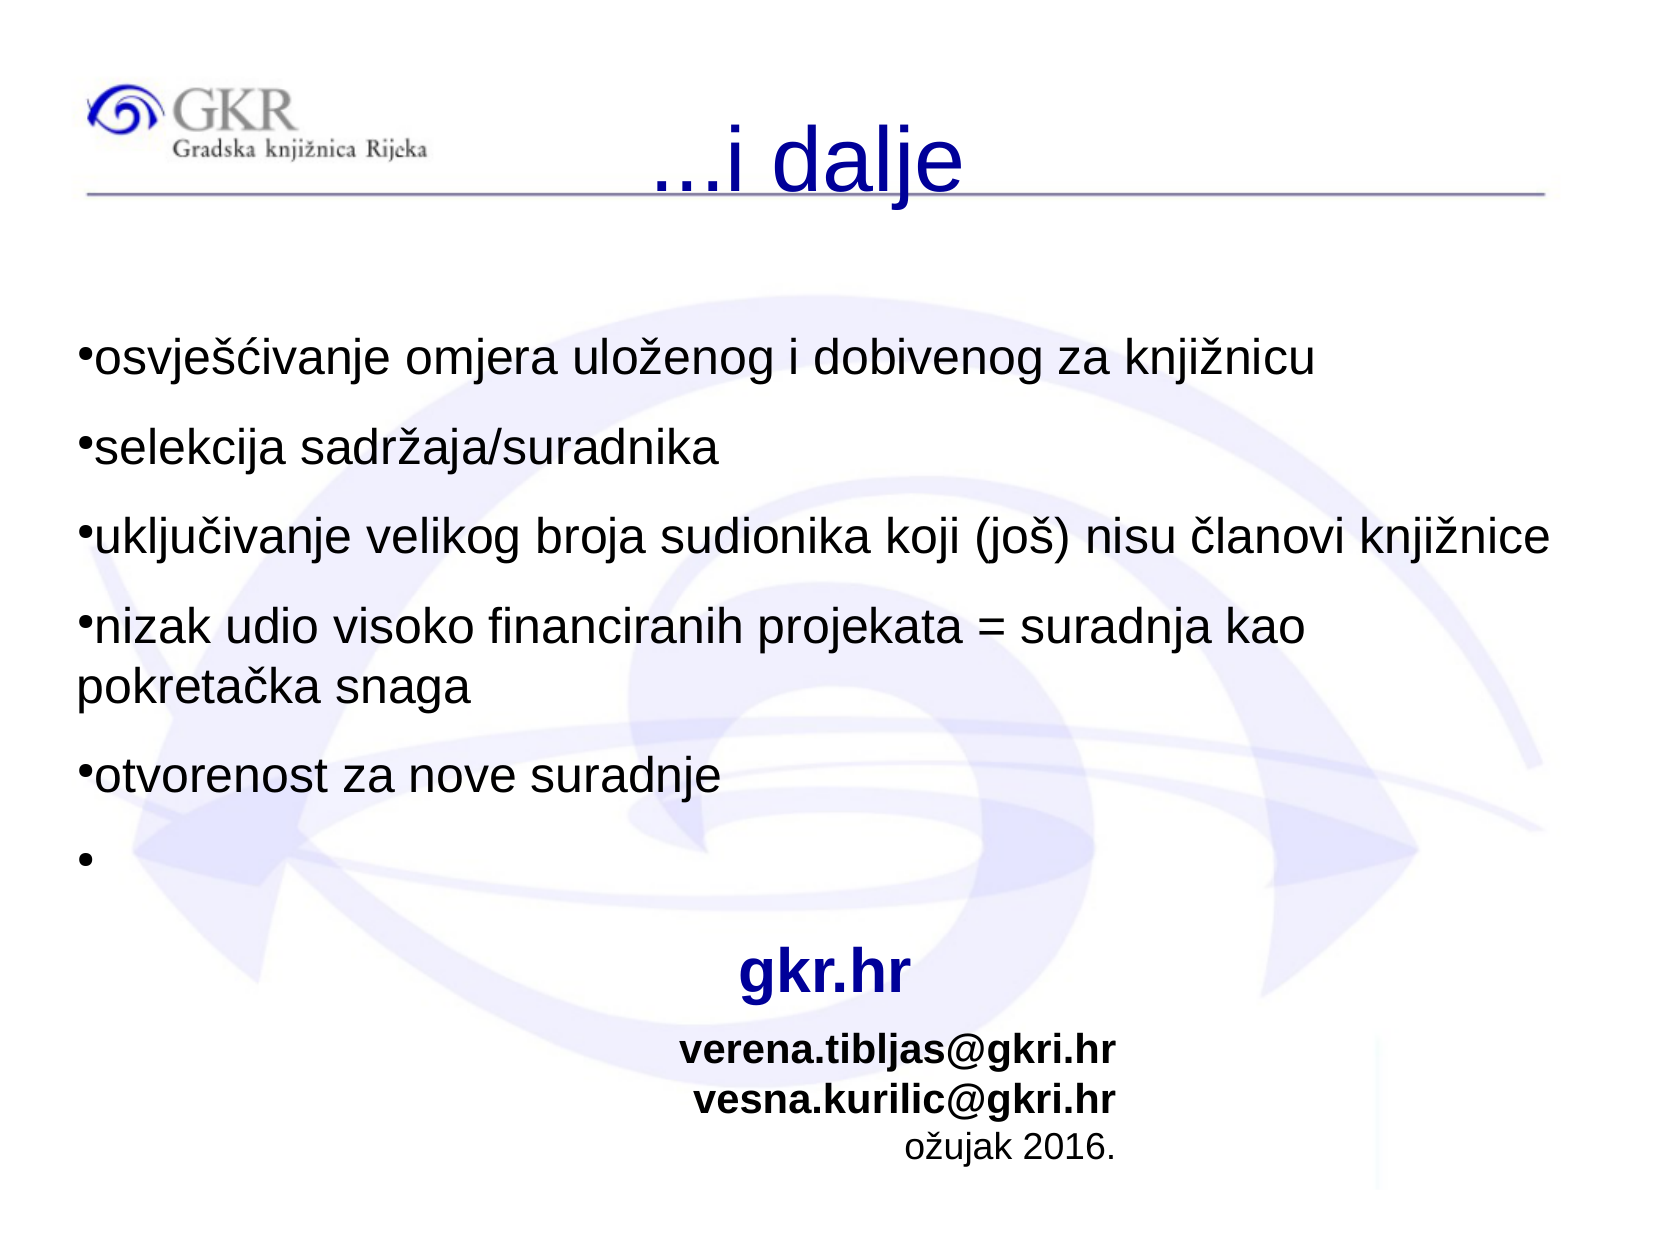

...i dalje
# osvješćivanje omjera uloženog i dobivenog za knjižnicu
selekcija sadržaja/suradnika
uključivanje velikog broja sudionika koji (još) nisu članovi knjižnice
nizak udio visoko financiranih projekata = suradnja kao pokretačka snaga
otvorenost za nove suradnje
verena.tibljas@gkri.hr
vesna.kurilic@gkri.hr
ožujak 2016.
gkr.hr